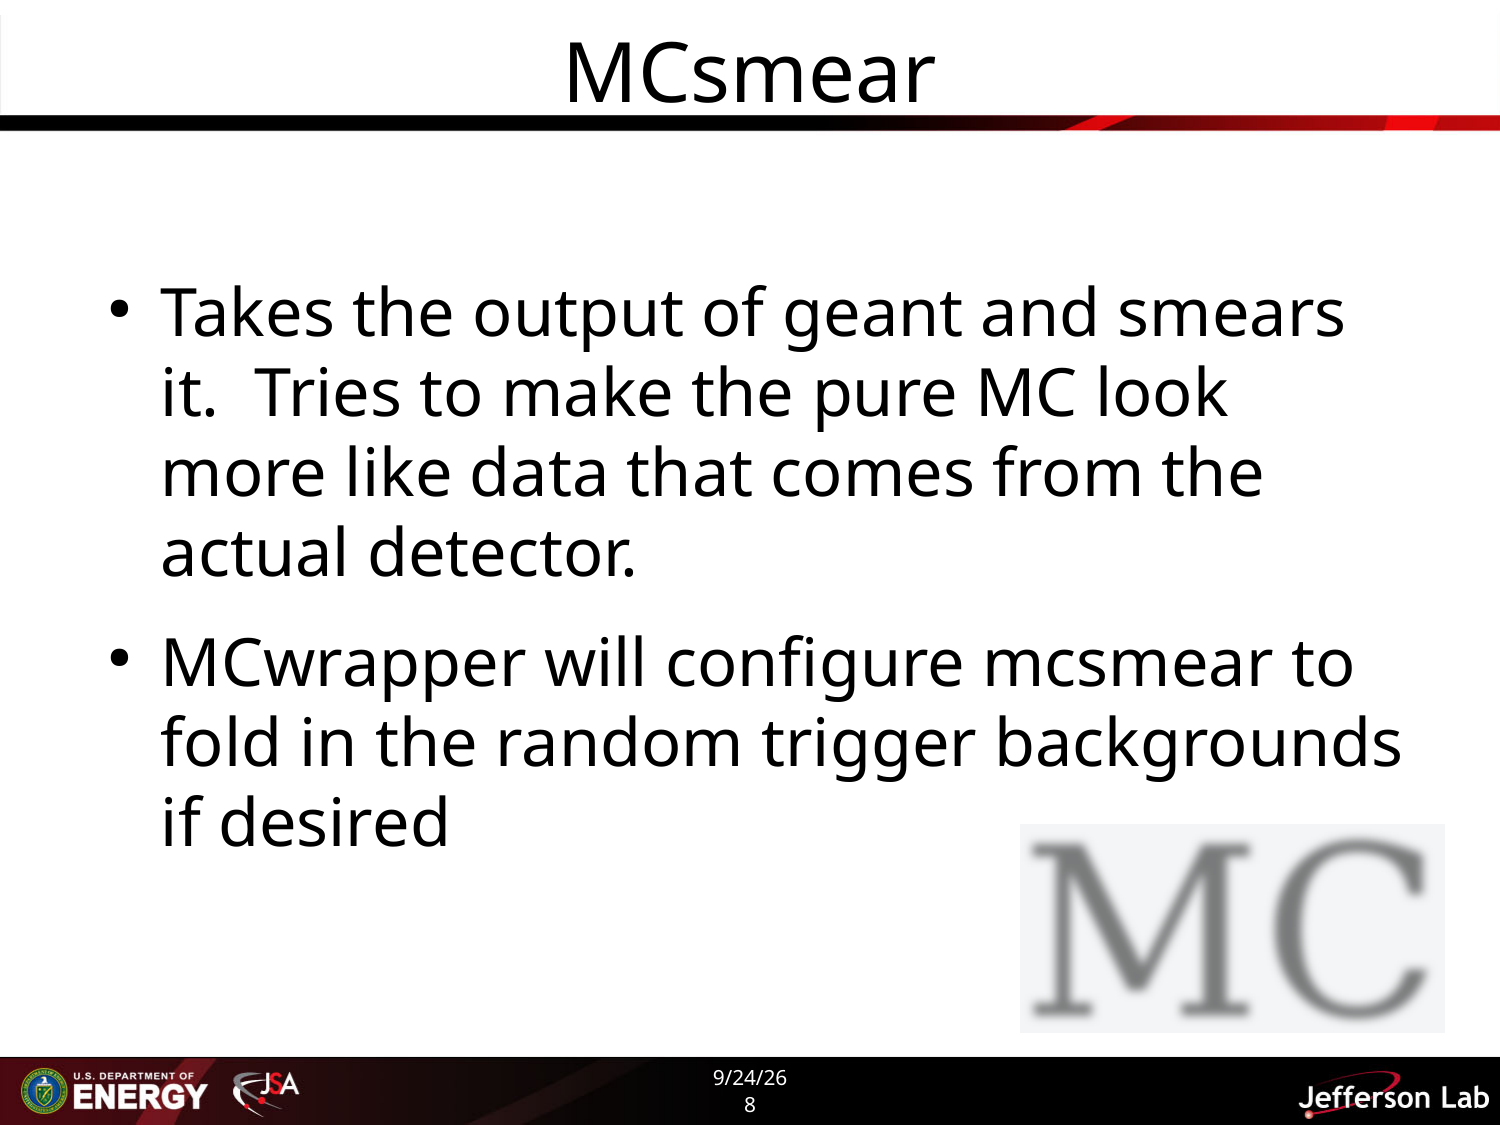

# MCsmear
Takes the output of geant and smears it. Tries to make the pure MC look more like data that comes from the actual detector.
MCwrapper will configure mcsmear to fold in the random trigger backgrounds if desired